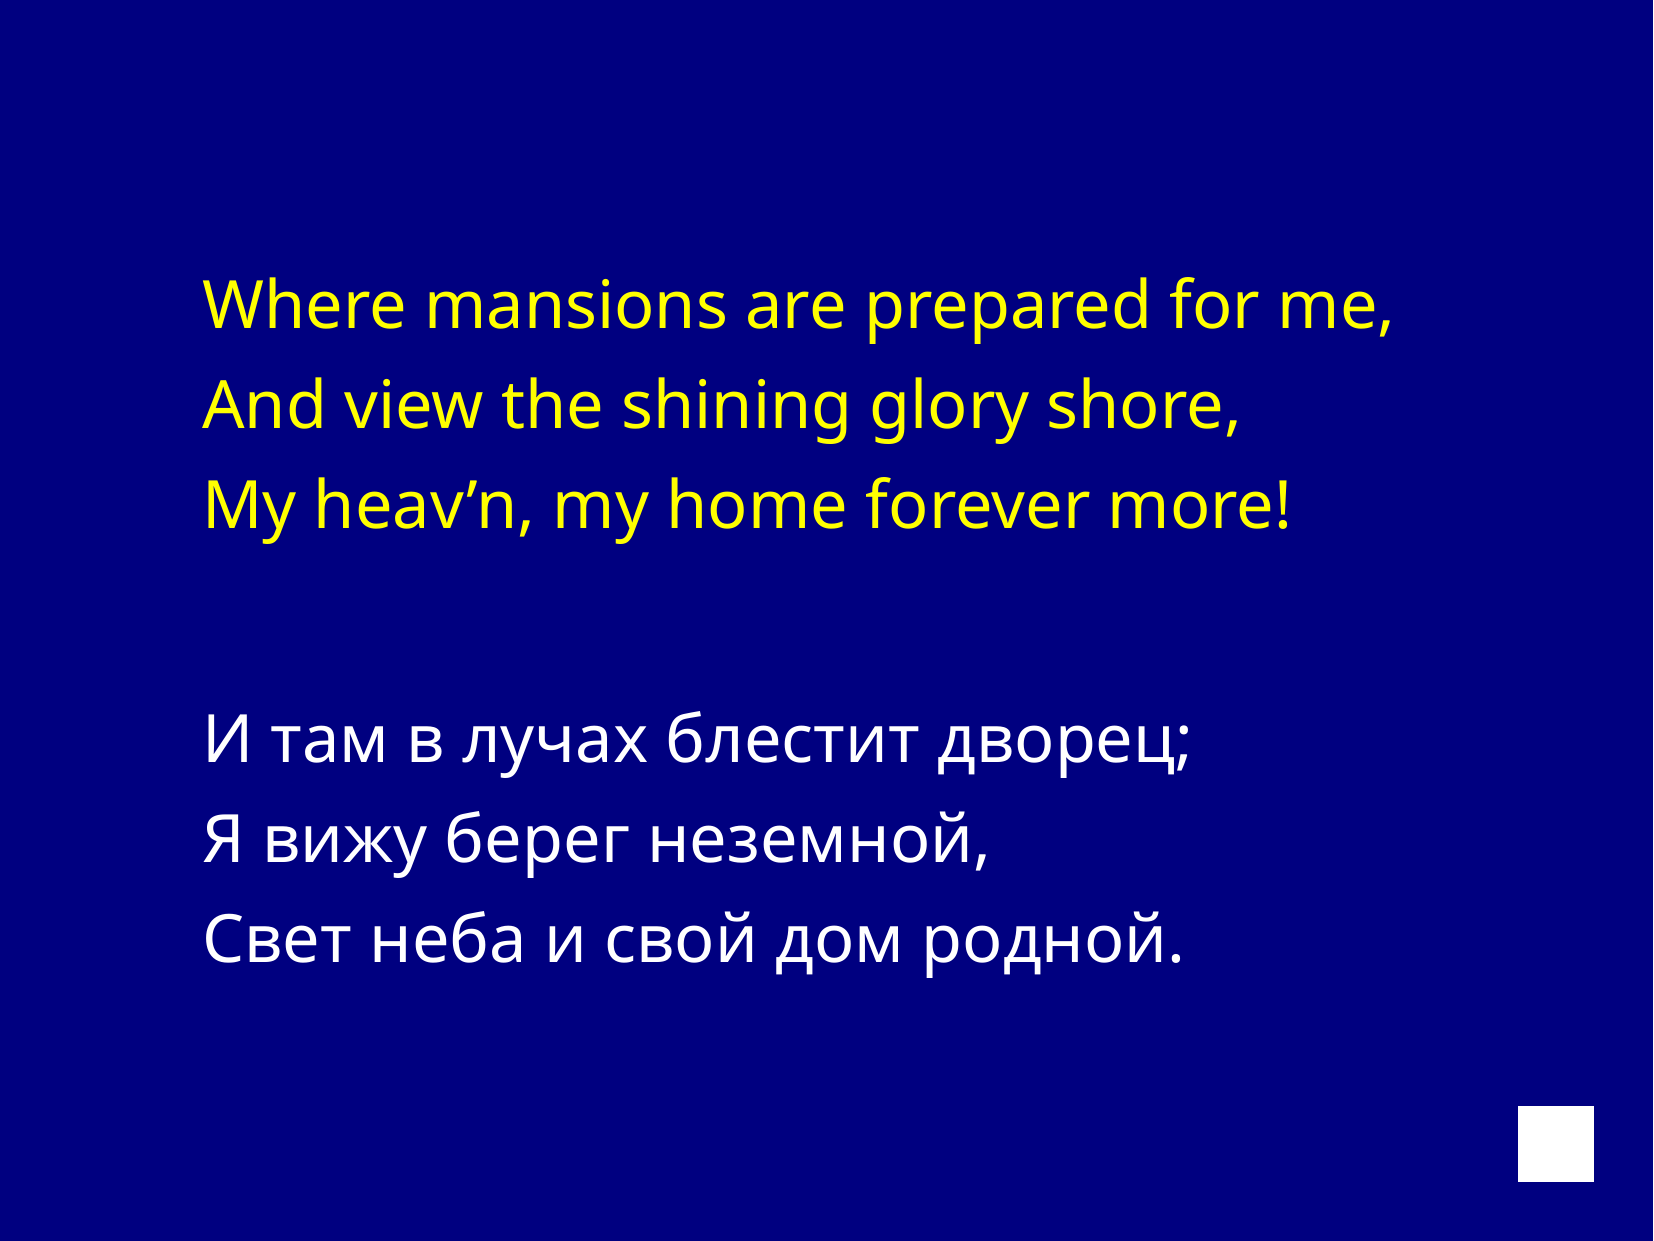

Where mansions are prepared for me,
	And view the shining glory shore,
	My heav’n, my home forever more!
	И там в лучах блестит дворец;
	Я вижу берег неземной,
	Свет неба и свой дом родной.